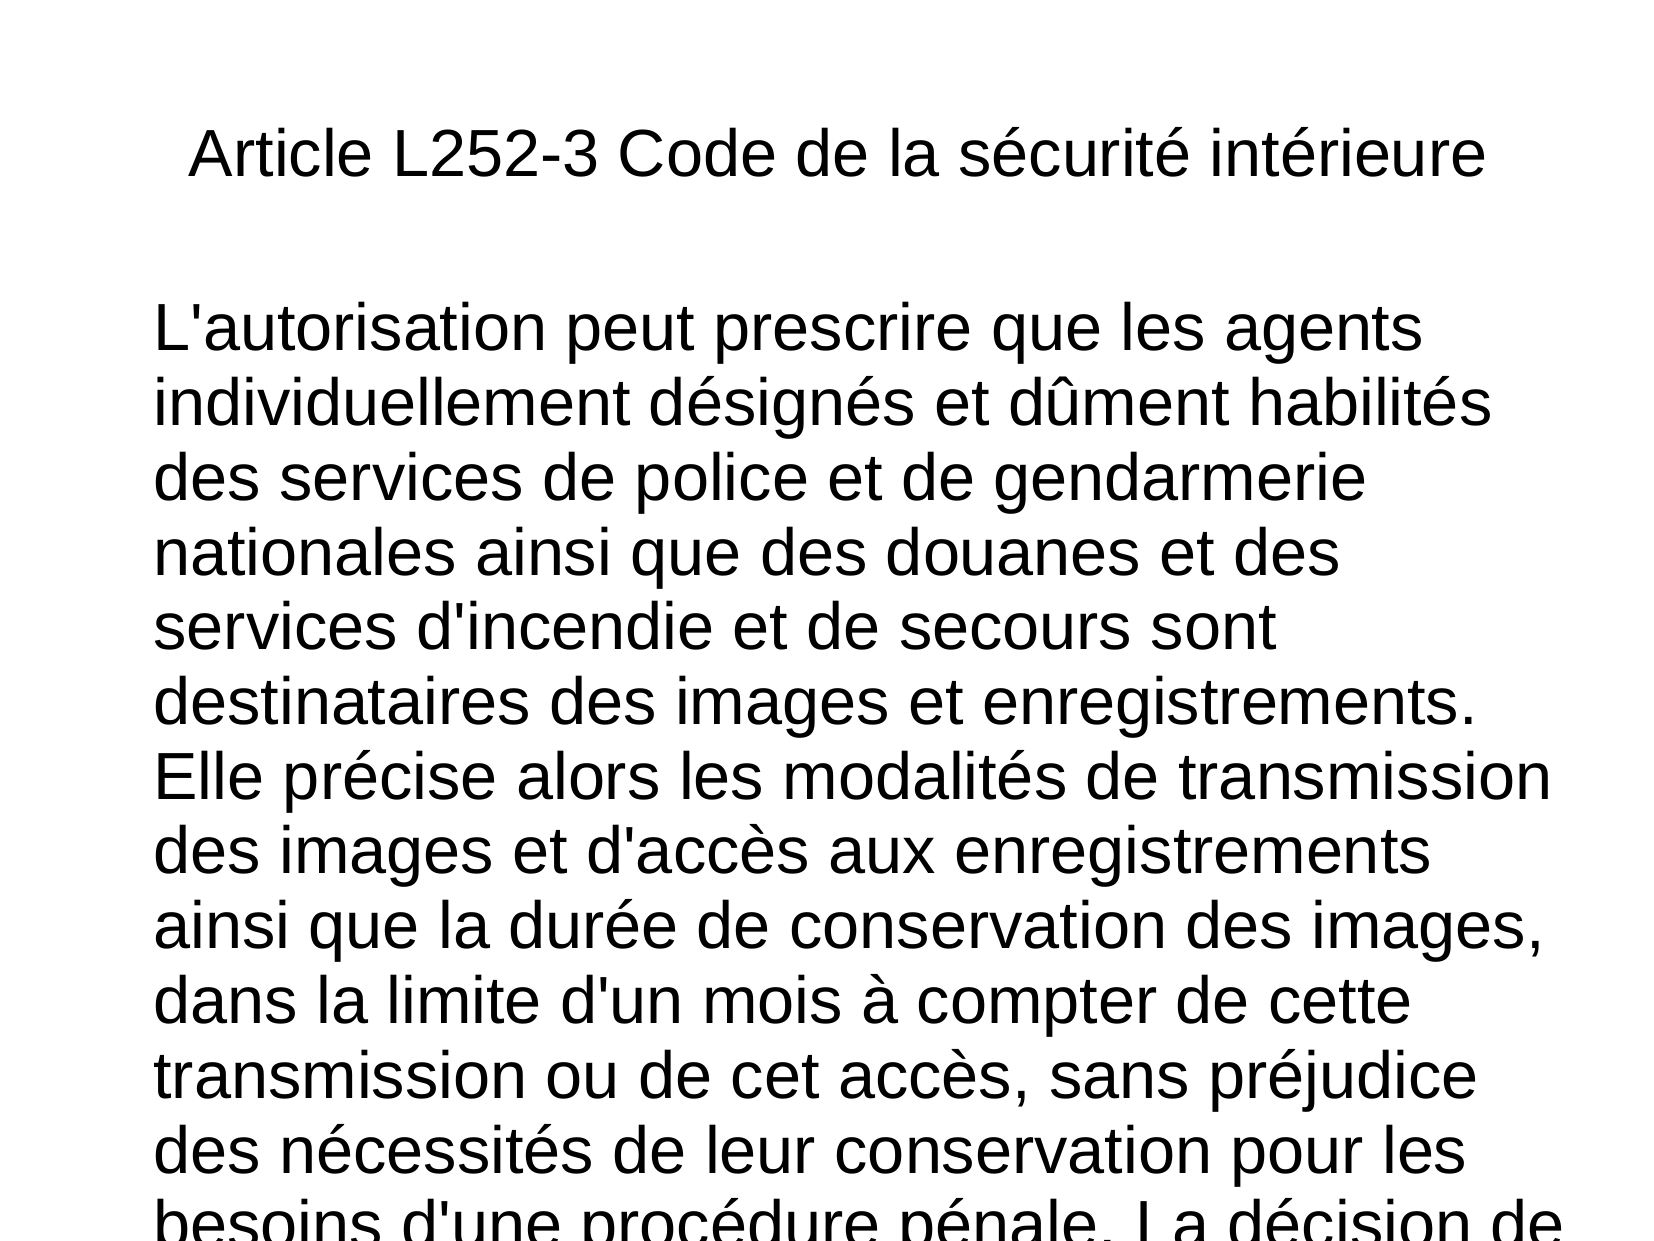

# Article L252-3 Code de la sécurité intérieure
L'autorisation peut prescrire que les agents individuellement désignés et dûment habilités des services de police et de gendarmerie nationales ainsi que des douanes et des services d'incendie et de secours sont destinataires des images et enregistrements. Elle précise alors les modalités de transmission des images et d'accès aux enregistrements ainsi que la durée de conservation des images, dans la limite d'un mois à compter de cette transmission ou de cet accès, sans préjudice des nécessités de leur conservation pour les besoins d'une procédure pénale. La décision de permettre aux agents individuellement désignés et dûment habilités des services de police et de gendarmerie nationales ainsi que des douanes et des services d'incendie et de secours d'être destinataires des images et enregistrements peut également être prise à tout moment, après avis de la commission départementale de vidéoprotection, par arrêté préfectoral. Ce dernier précise alors les modalités de transmission des images et d'accès aux enregistrements. Lorsque l'urgence et l'exposition particulière à un risque d'actes de terrorisme le requièrent, cette décision peut être prise sans avis préalable de la commission départementale de vidéoprotection. Le président de la commission est immédiatement informé de cette décision, qui fait l'objet d'un examen lors de la plus prochaine réunion de la commission.